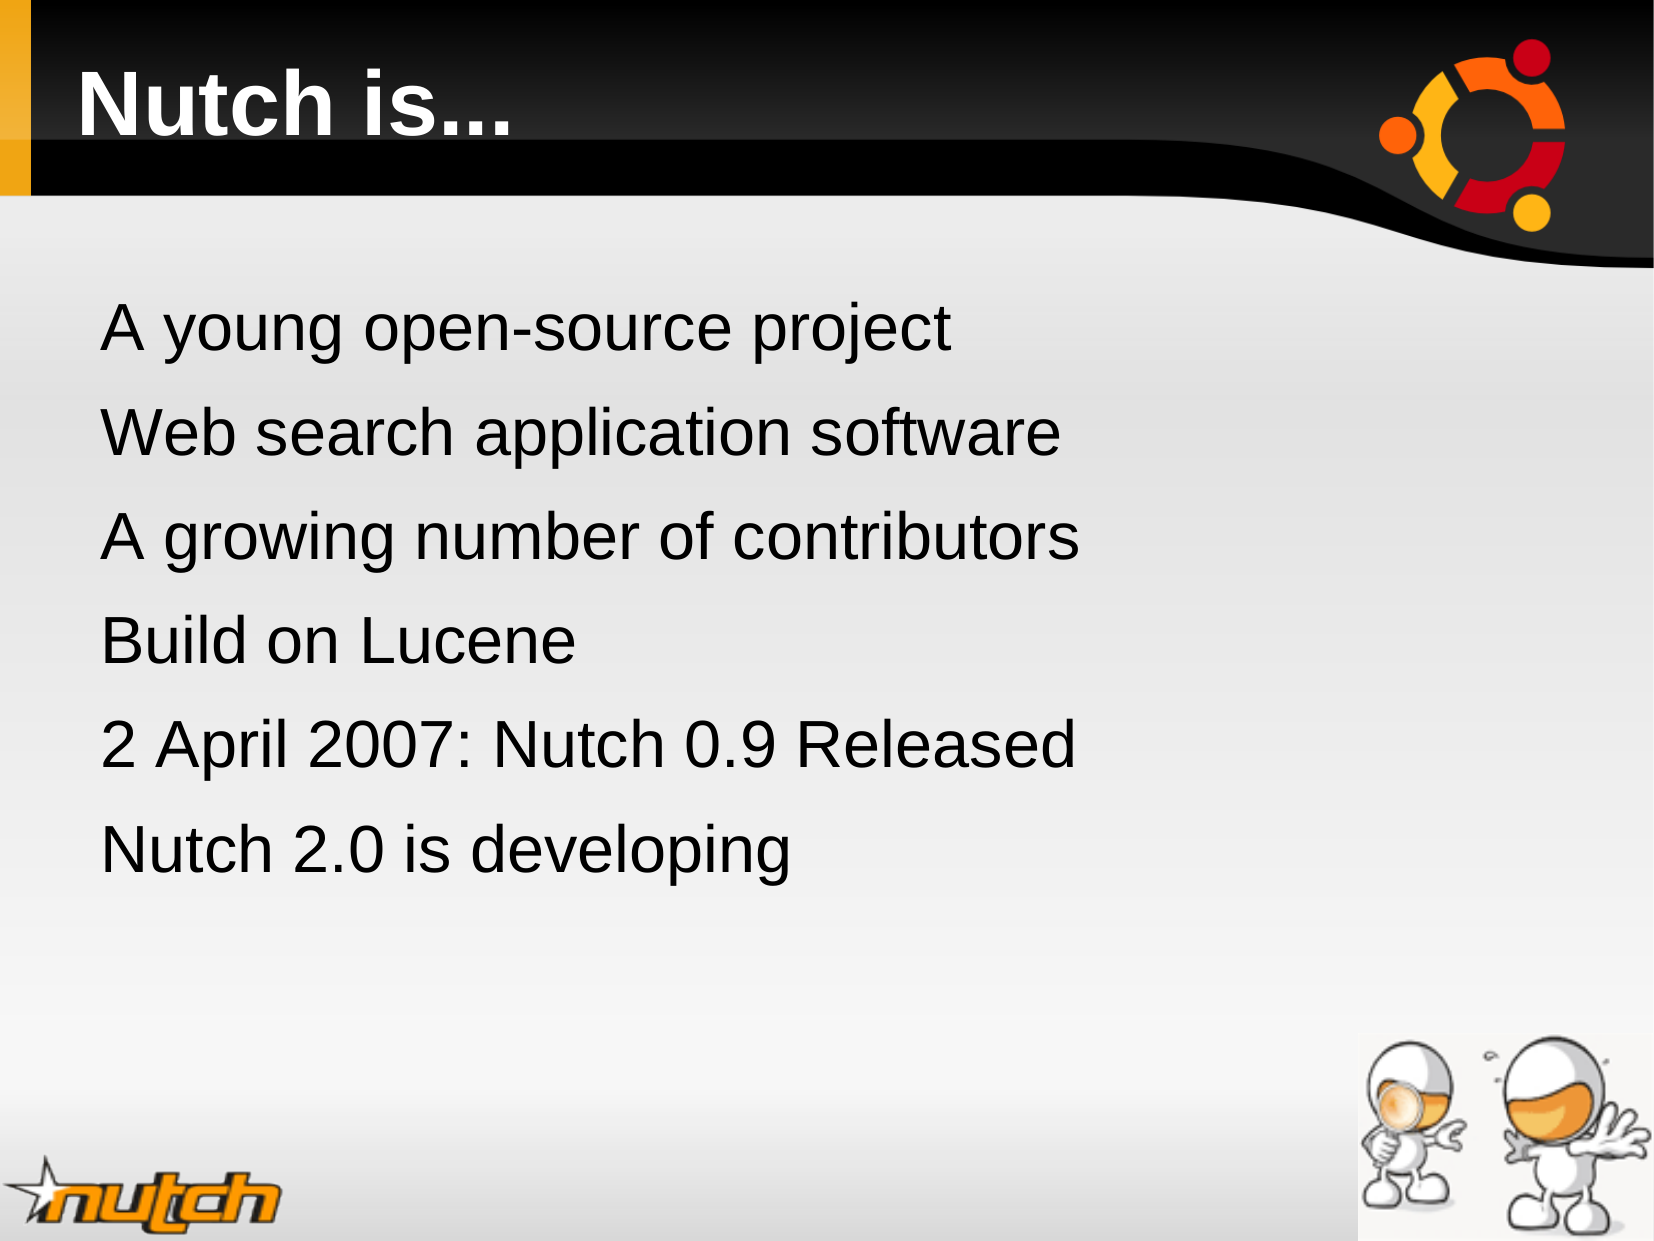

# Nutch is...
A young open-source project
Web search application software
A growing number of contributors
Build on Lucene
2 April 2007: Nutch 0.9 Released
Nutch 2.0 is developing